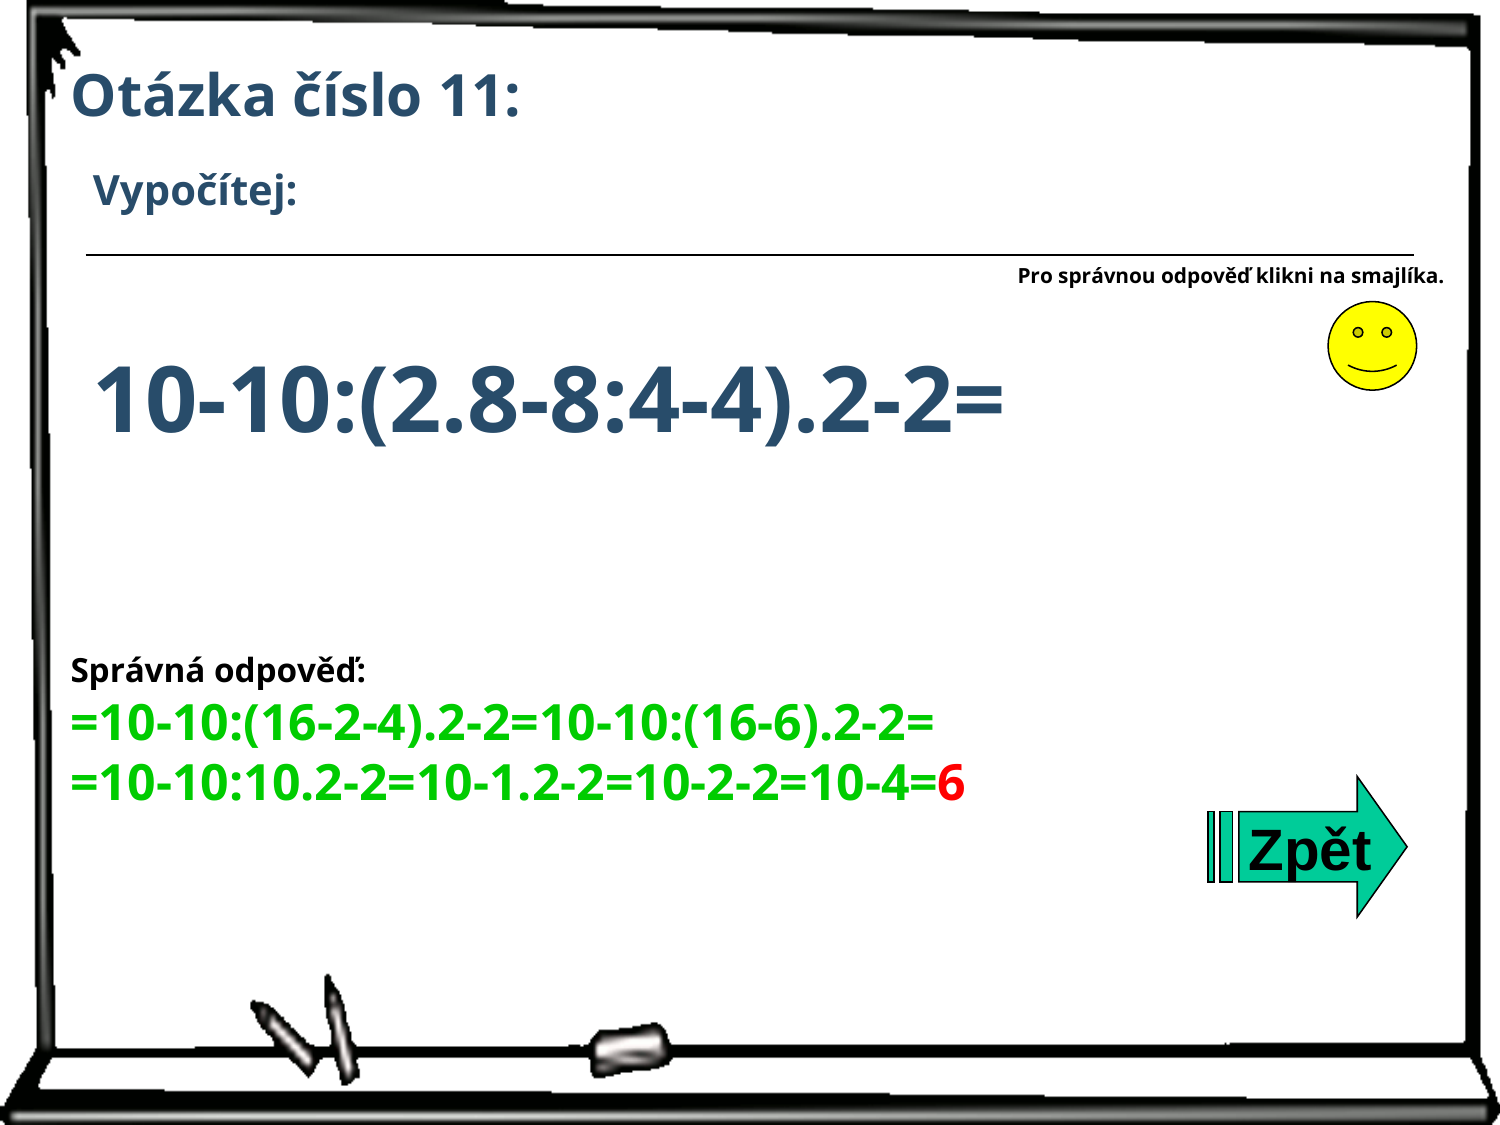

Otázka číslo 11:
Vypočítej:
Pro správnou odpověď klikni na smajlíka.
10-10:(2.8-8:4-4).2-2=
Správná odpověď:
=10-10:(16-2-4).2-2=10-10:(16-6).2-2=
=10-10:10.2-2=10-1.2-2=10-2-2=10-4=6
Zpět